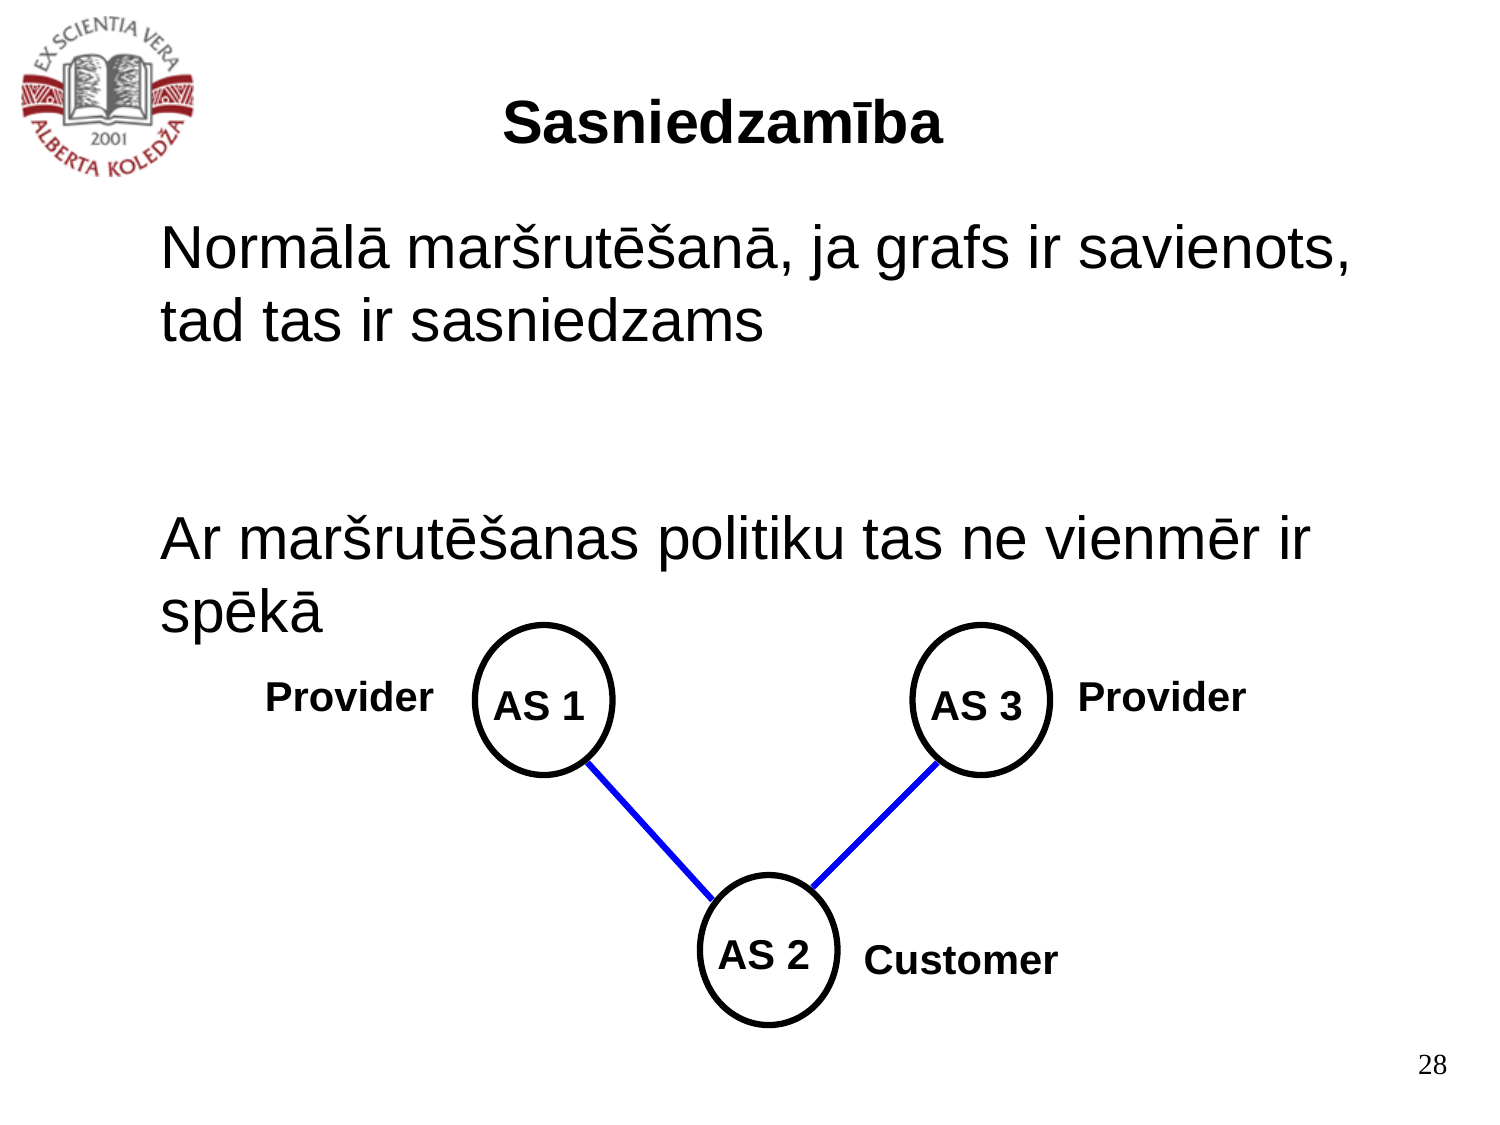

# Sasniedzamība
Normālā maršrutēšanā, ja grafs ir savienots, tad tas ir sasniedzams
Ar maršrutēšanas politiku tas ne vienmēr ir spēkā
Provider
Provider
AS 1
AS 3
AS 2
Customer